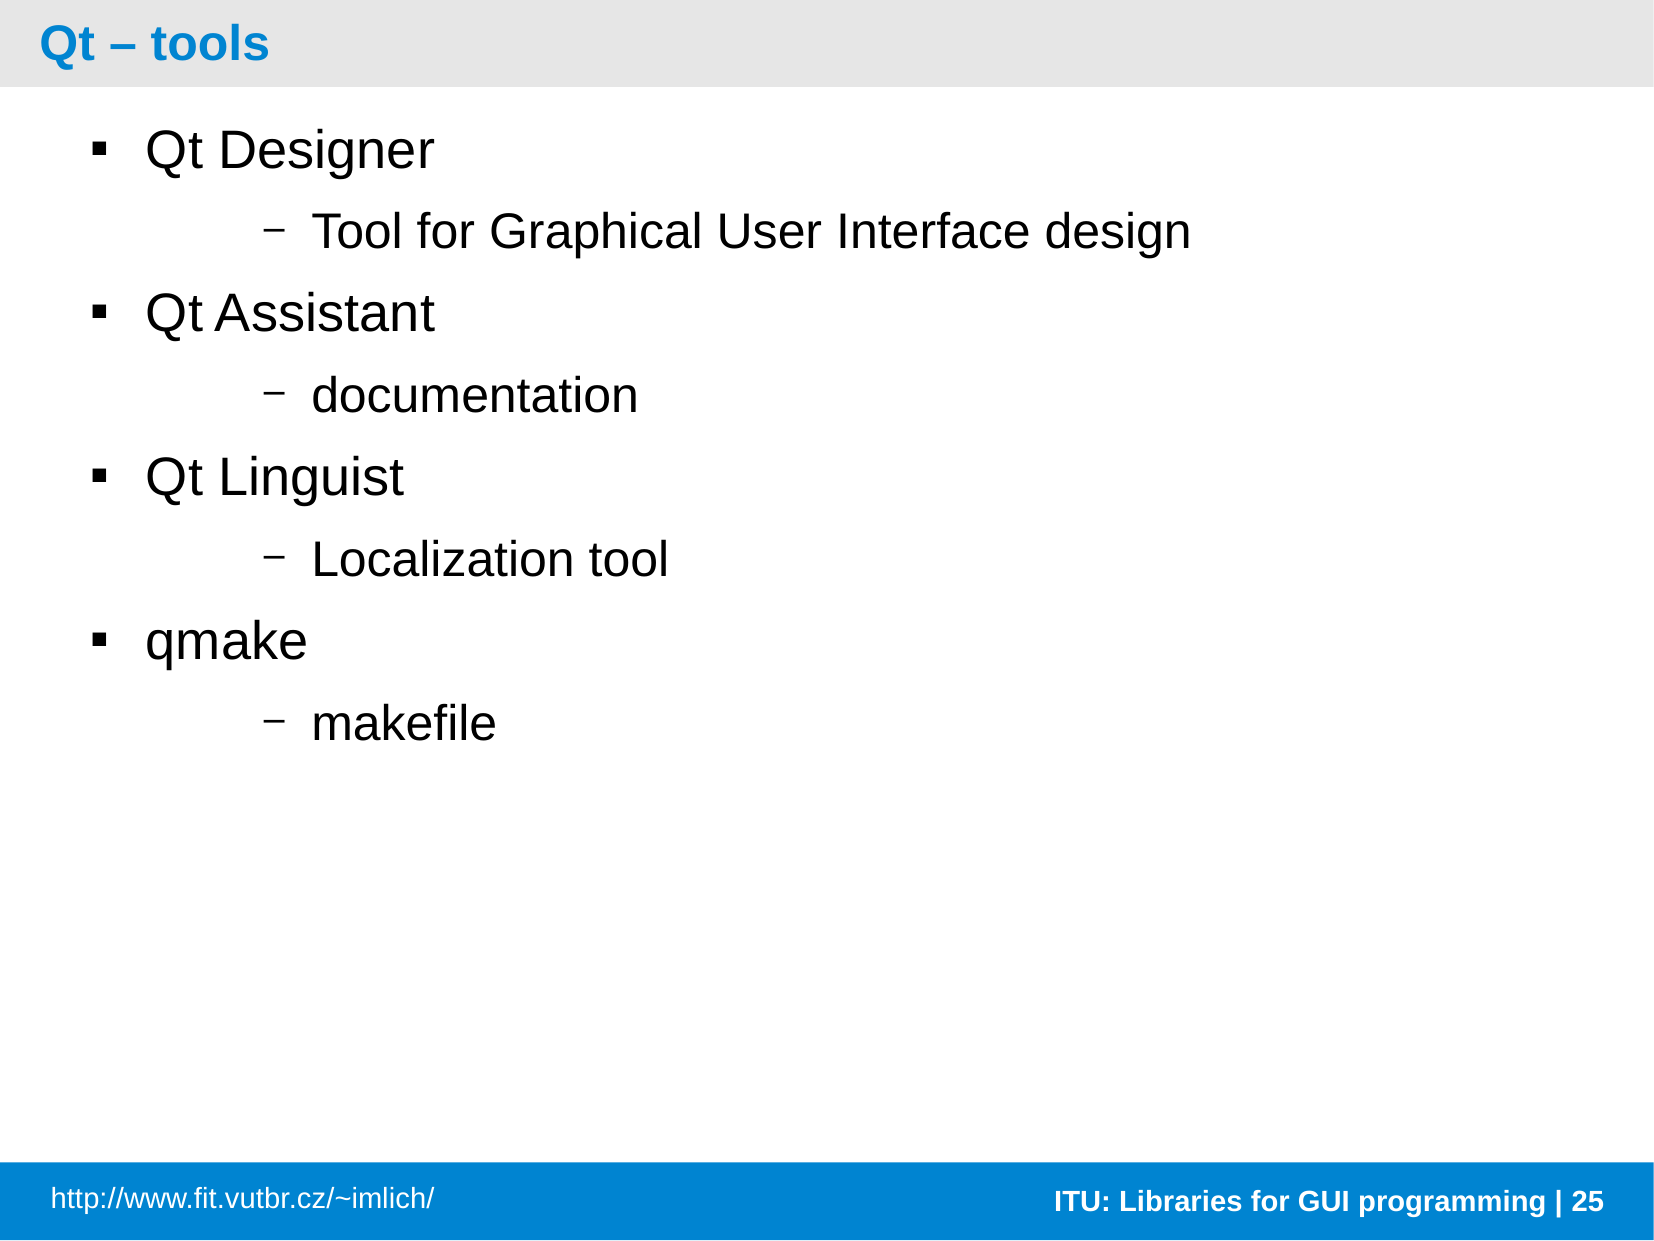

# Qt – tools
Qt Designer
Tool for Graphical User Interface design
Qt Assistant
documentation
Qt Linguist
Localization tool
qmake
makefile